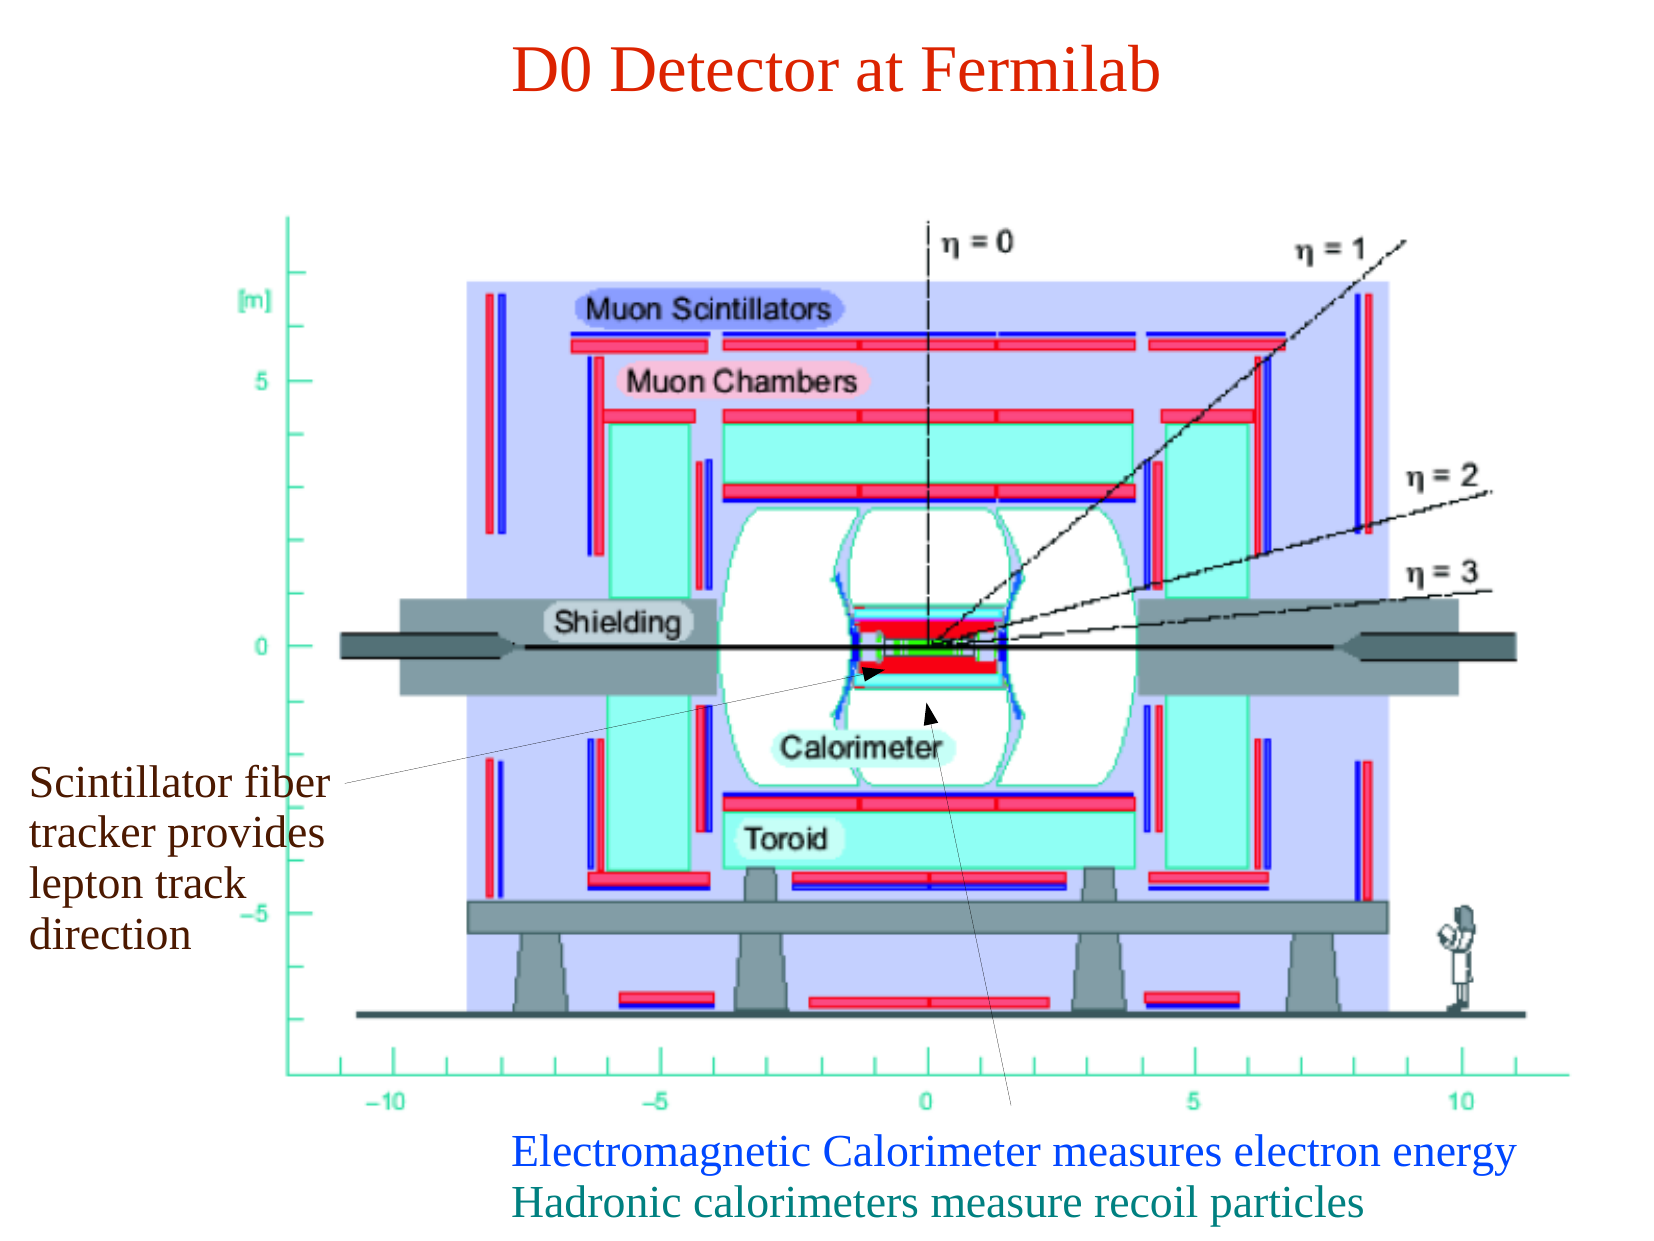

# D0 Detector at Fermilab
Scintillator fiber tracker provides
lepton track direction
Electromagnetic Calorimeter measures electron energy
Hadronic calorimeters measure recoil particles